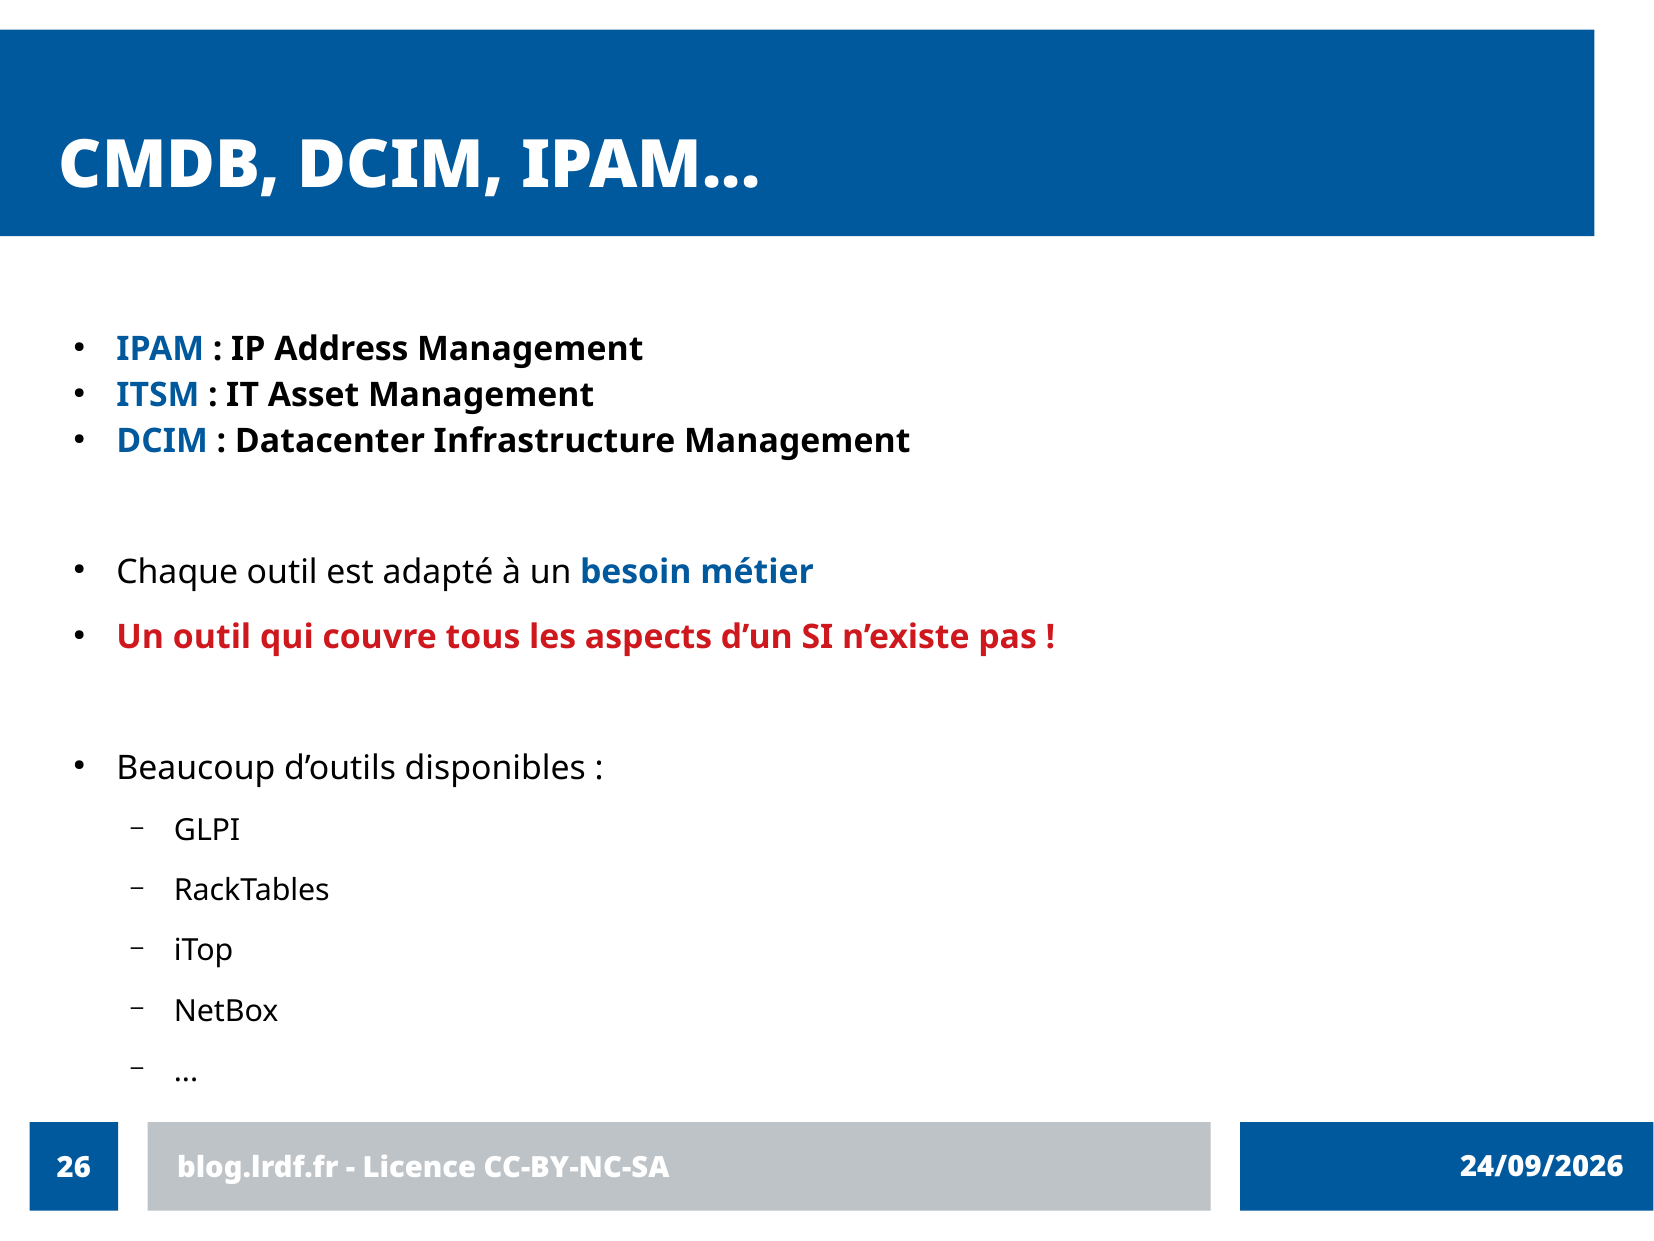

# CMDB, DCIM, IPAM...
IPAM : IP Address Management
ITSM : IT Asset Management
DCIM : Datacenter Infrastructure Management
Chaque outil est adapté à un besoin métier
Un outil qui couvre tous les aspects d’un SI n’existe pas !
Beaucoup d’outils disponibles :
GLPI
RackTables
iTop
NetBox
...
26
blog.lrdf.fr - Licence CC-BY-NC-SA